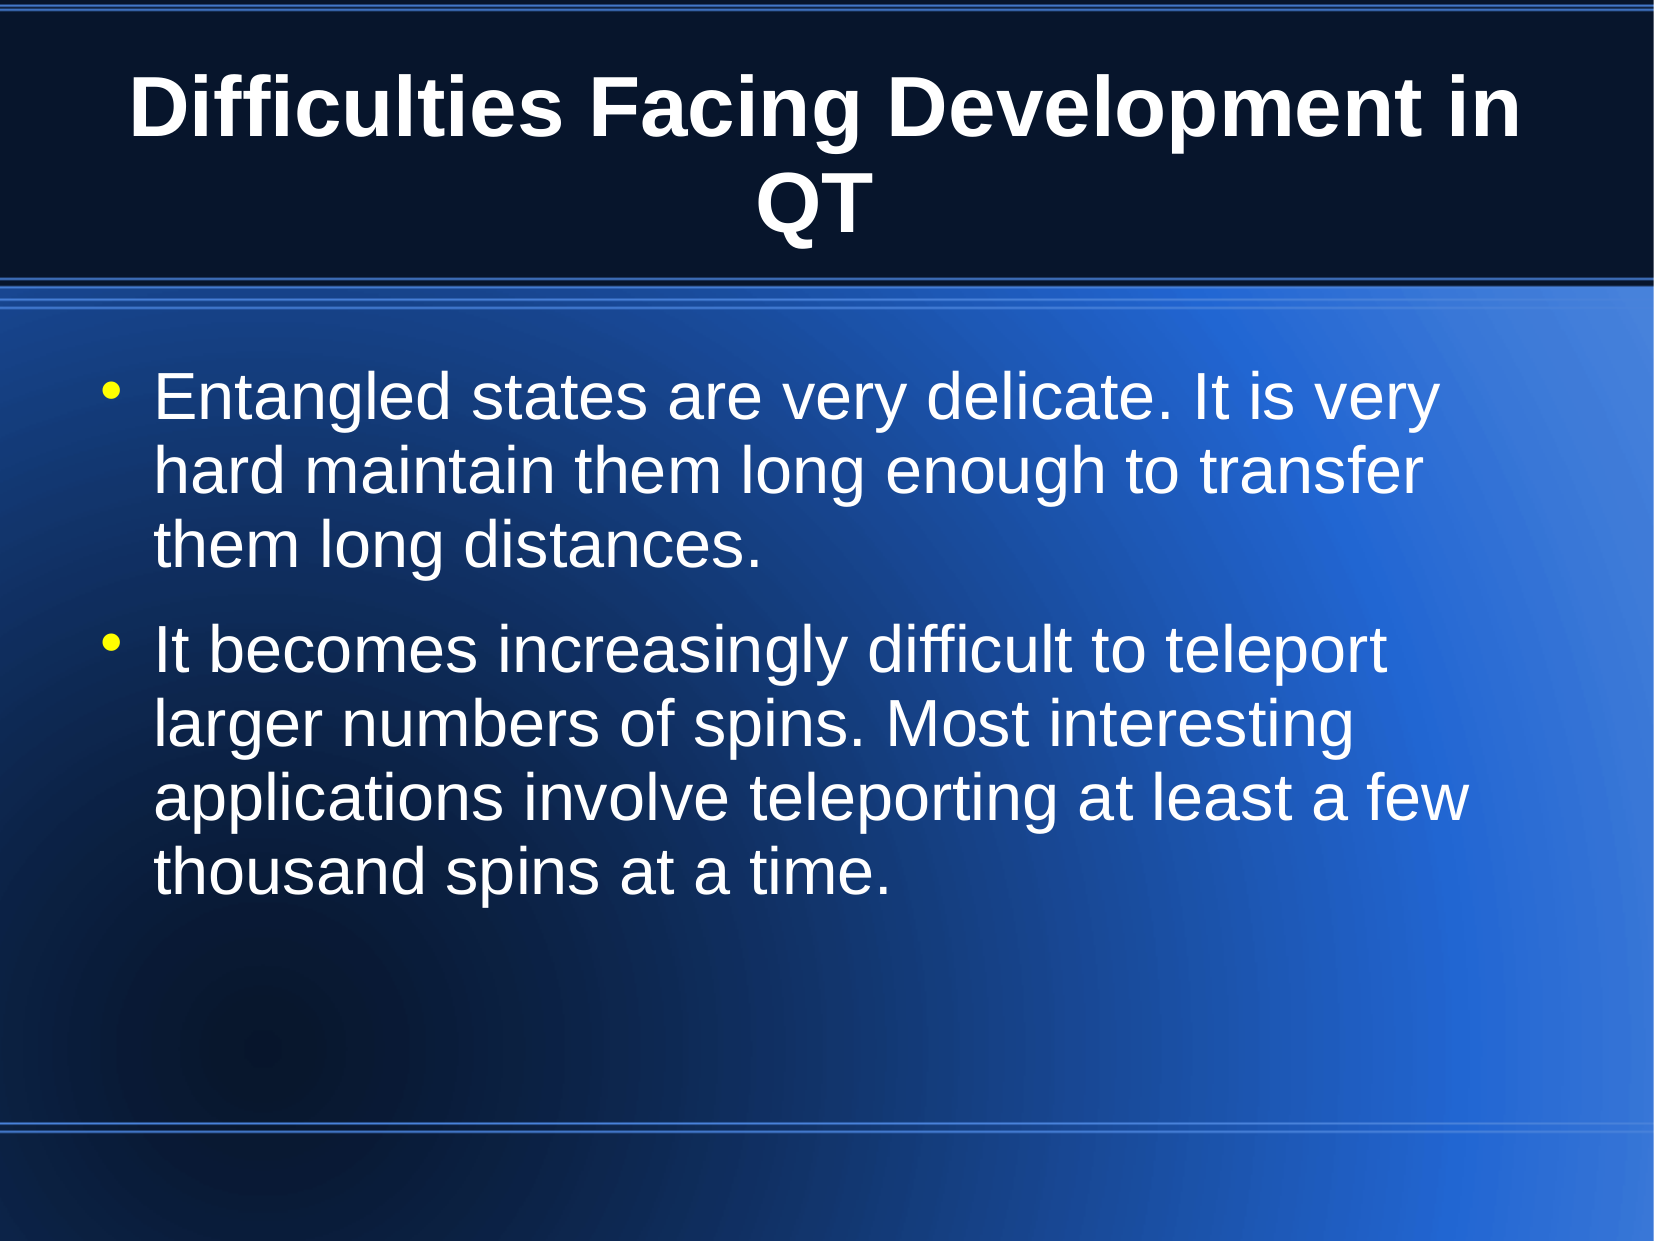

# Difficulties Facing Development in QT
Entangled states are very delicate. It is very hard maintain them long enough to transfer them long distances.
It becomes increasingly difficult to teleport larger numbers of spins. Most interesting applications involve teleporting at least a few thousand spins at a time.